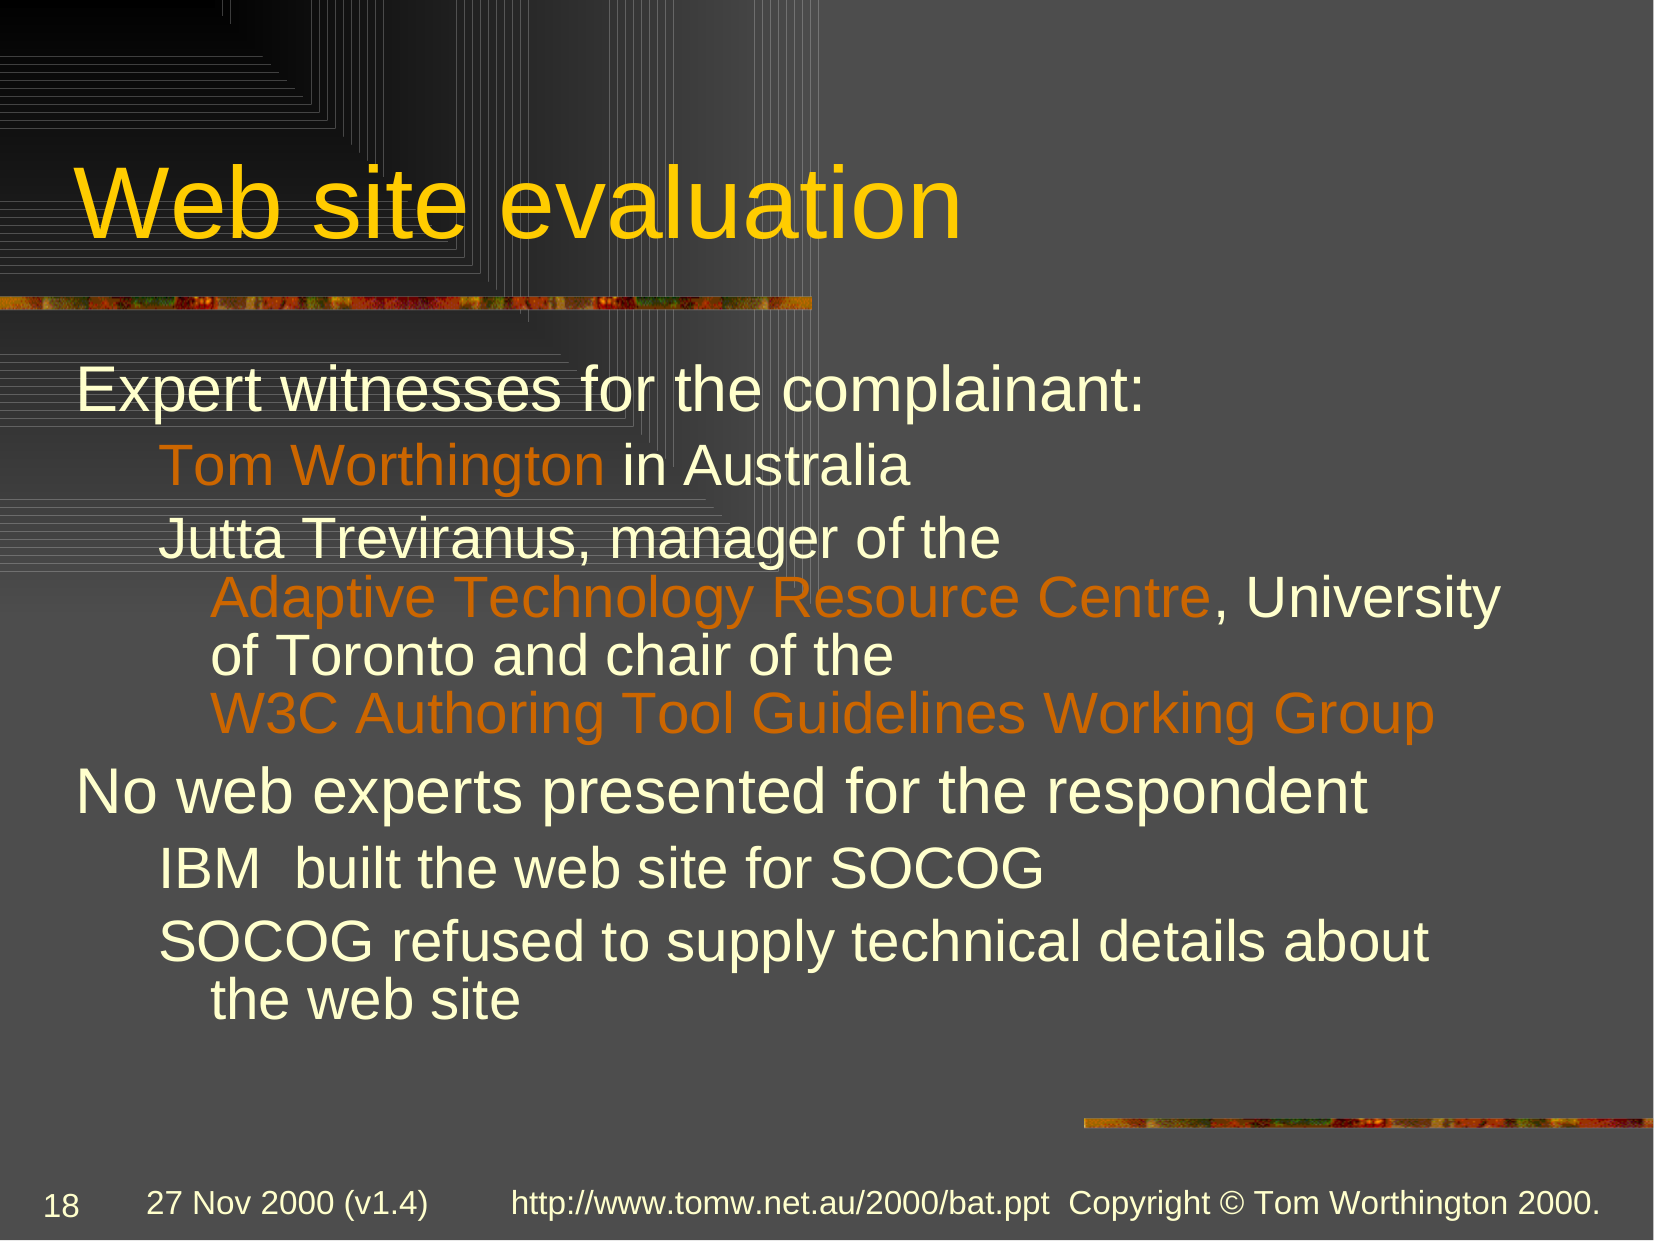

# Web site evaluation
Expert witnesses for the complainant:
Tom Worthington in Australia
Jutta Treviranus, manager of the Adaptive Technology Resource Centre, University of Toronto and chair of the W3C Authoring Tool Guidelines Working Group
No web experts presented for the respondent
IBM built the web site for SOCOG
SOCOG refused to supply technical details about the web site
27 Nov 2000 (v1.4)
http://www.tomw.net.au/2000/bat.ppt Copyright © Tom Worthington 2000.
18